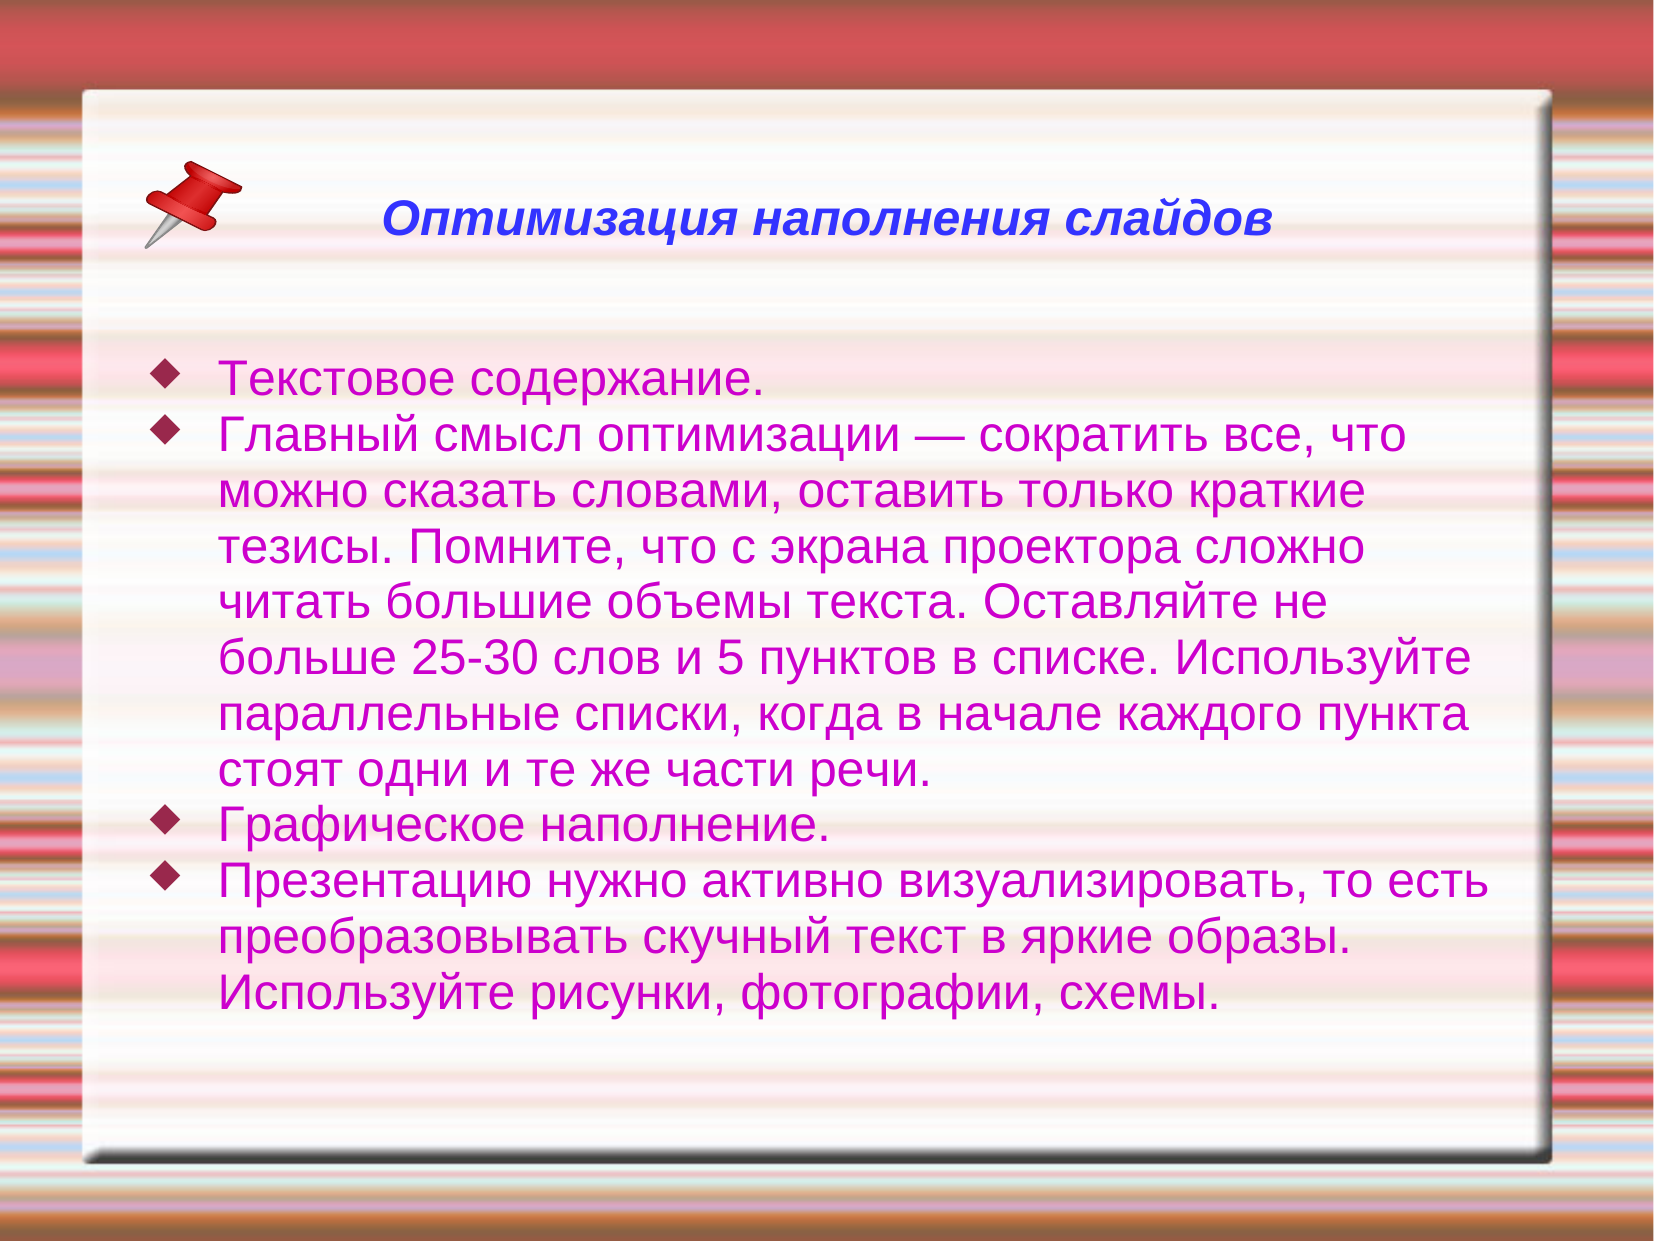

# Оптимизация наполнения слайдов
Текстовое содержание.
Главный смысл оптимизации — сократить все, что можно сказать словами, оставить только краткие тезисы. Помните, что с экрана проектора сложно читать большие объемы текста. Оставляйте не больше 25-30 слов и 5 пунктов в списке. Используйте параллельные списки, когда в начале каждого пункта стоят одни и те же части речи.
Графическое наполнение.
Презентацию нужно активно визуализировать, то есть преобразовывать скучный текст в яркие образы. Используйте рисунки, фотографии, схемы.